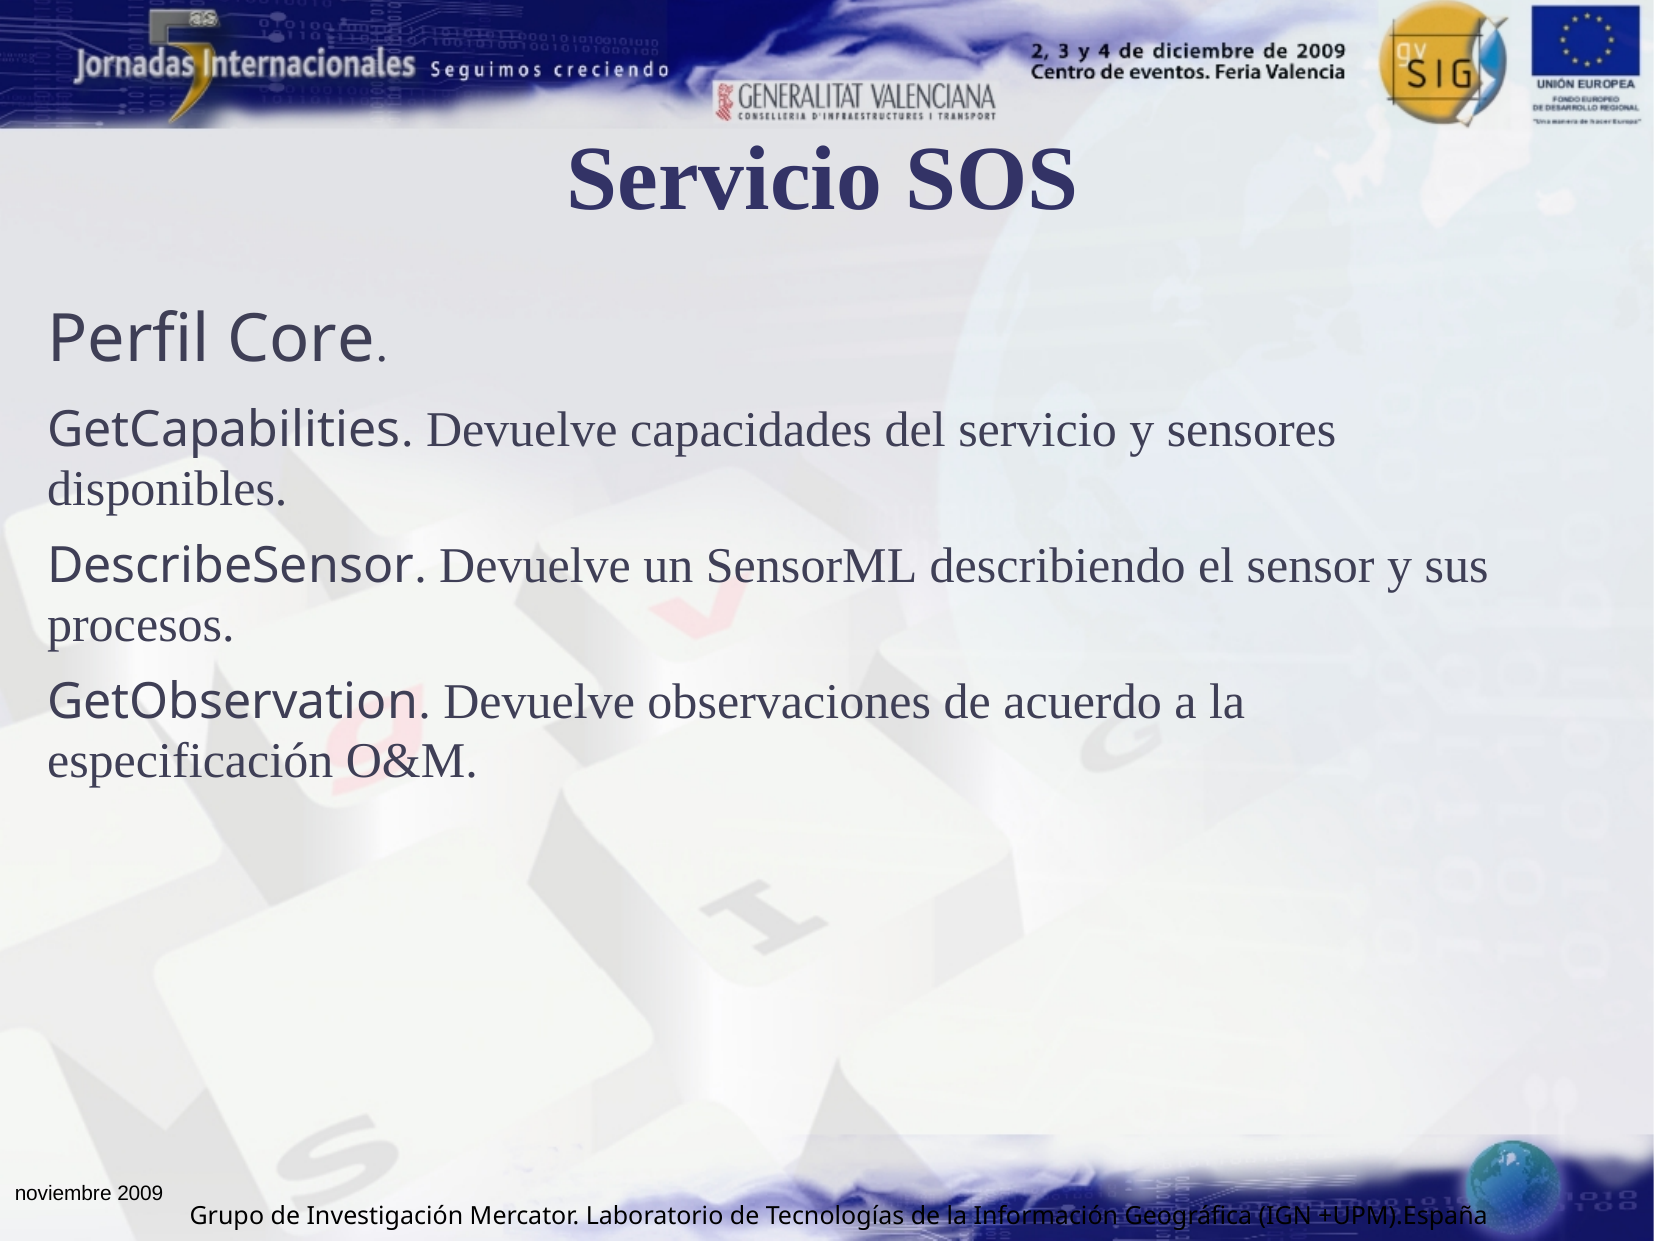

Servicio SOS
# Perfil Core.
GetCapabilities. Devuelve capacidades del servicio y sensores disponibles.
DescribeSensor. Devuelve un SensorML describiendo el sensor y sus procesos.
GetObservation. Devuelve observaciones de acuerdo a la especificación O&M.
Grupo de Investigación Mercator. Laboratorio de Tecnologías de la Información Geográfica (IGN +UPM).España
noviembre 2009